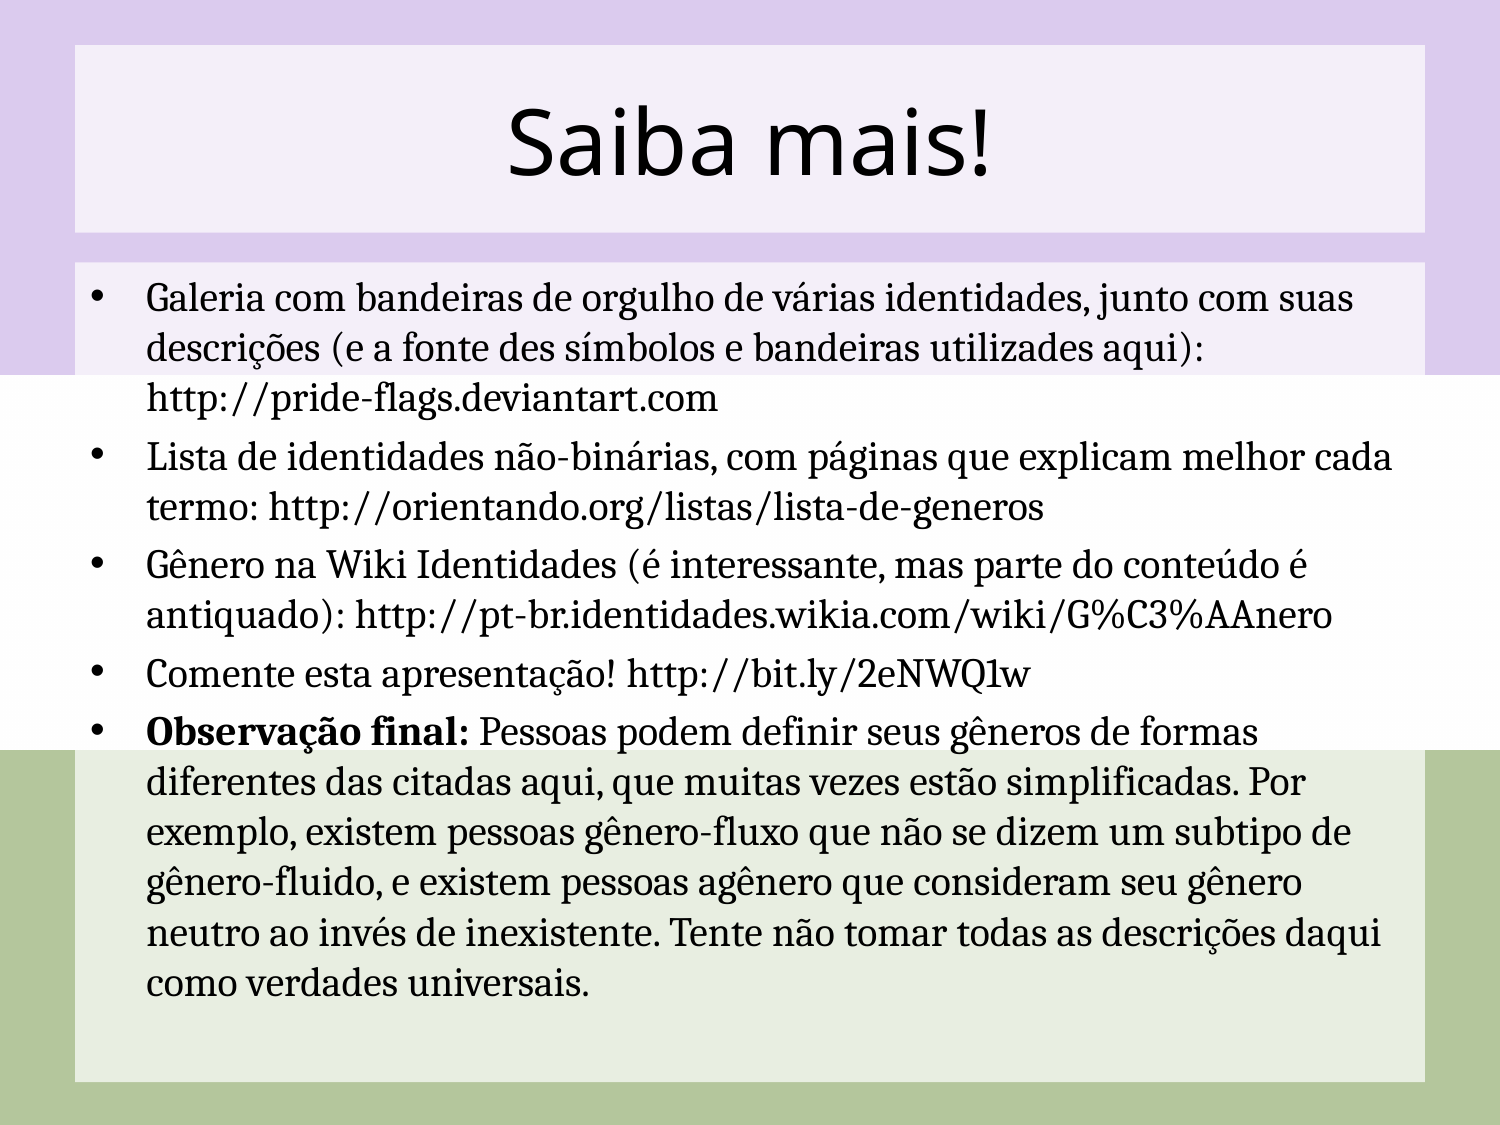

# Saiba mais!
Galeria com bandeiras de orgulho de várias identidades, junto com suas descrições (e a fonte des símbolos e bandeiras utilizades aqui): http://pride-flags.deviantart.com
Lista de identidades não-binárias, com páginas que explicam melhor cada termo: http://orientando.org/listas/lista-de-generos
Gênero na Wiki Identidades (é interessante, mas parte do conteúdo é antiquado): http://pt-br.identidades.wikia.com/wiki/G%C3%AAnero
Comente esta apresentação! http://bit.ly/2eNWQ1w
Observação final: Pessoas podem definir seus gêneros de formas diferentes das citadas aqui, que muitas vezes estão simplificadas. Por exemplo, existem pessoas gênero-fluxo que não se dizem um subtipo de gênero-fluido, e existem pessoas agênero que consideram seu gênero neutro ao invés de inexistente. Tente não tomar todas as descrições daqui como verdades universais.